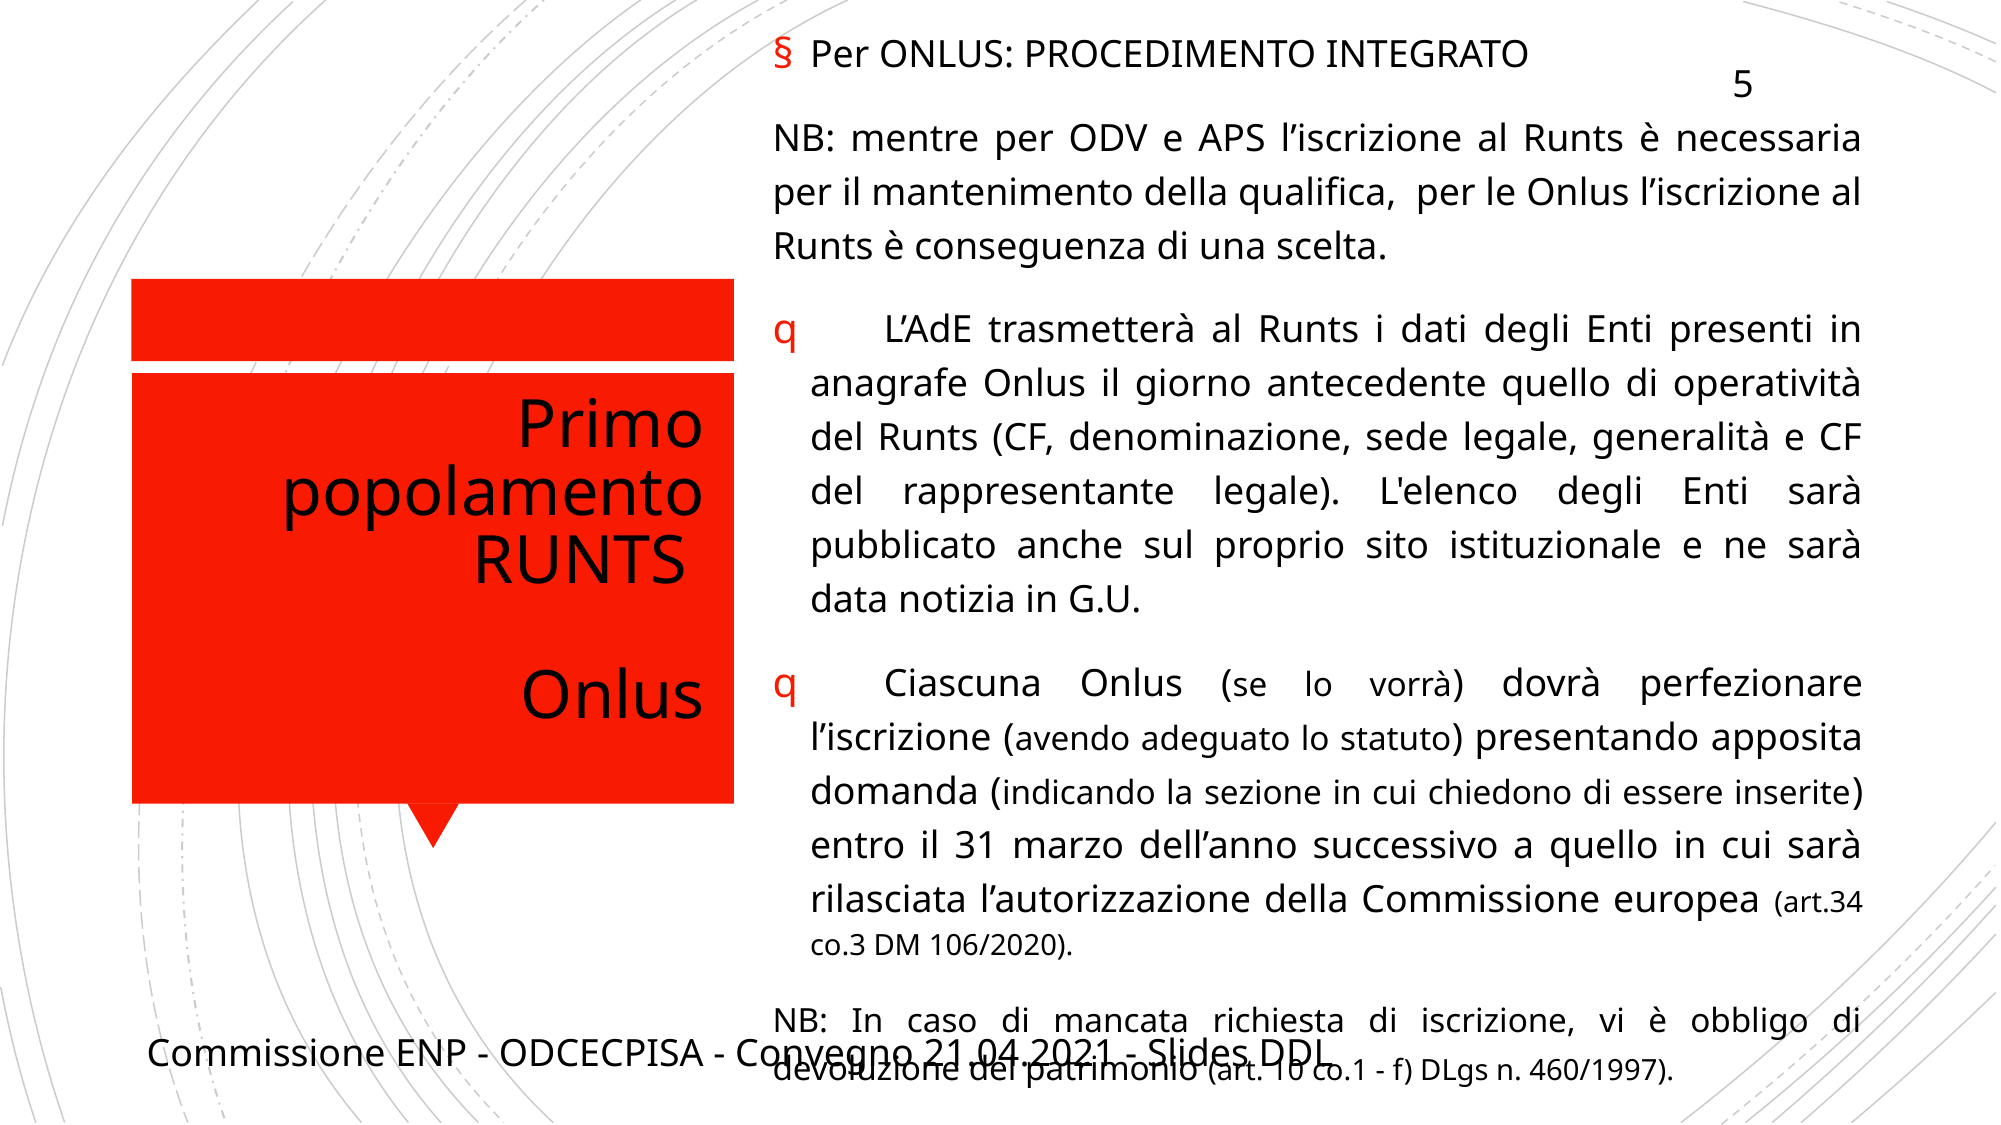

Per ONLUS: PROCEDIMENTO INTEGRATO
NB: mentre per ODV e APS l’iscrizione al Runts è necessaria per il mantenimento della qualifica, per le Onlus l’iscrizione al Runts è conseguenza di una scelta.
	L’AdE trasmetterà al Runts i dati degli Enti presenti in anagrafe Onlus il giorno antecedente quello di operatività del Runts (CF, denominazione, sede legale, generalità e CF del rappresentante legale). L'elenco degli Enti sarà pubblicato anche sul proprio sito istituzionale e ne sarà data notizia in G.U.
	Ciascuna Onlus (se lo vorrà) dovrà perfezionare l’iscrizione (avendo adeguato lo statuto) presentando apposita domanda (indicando la sezione in cui chiedono di essere inserite) entro il 31 marzo dell’anno successivo a quello in cui sarà rilasciata l’autorizzazione della Commissione europea (art.34 co.3 DM 106/2020).
NB: In caso di mancata richiesta di iscrizione, vi è obbligo di devoluzione del patrimonio (art. 10 co.1 - f) DLgs n. 460/1997).
# Primo popolamento RUNTS Onlus
Commissione ENP - ODCECPISA - Convegno 21.04.2021 - Slides DDL